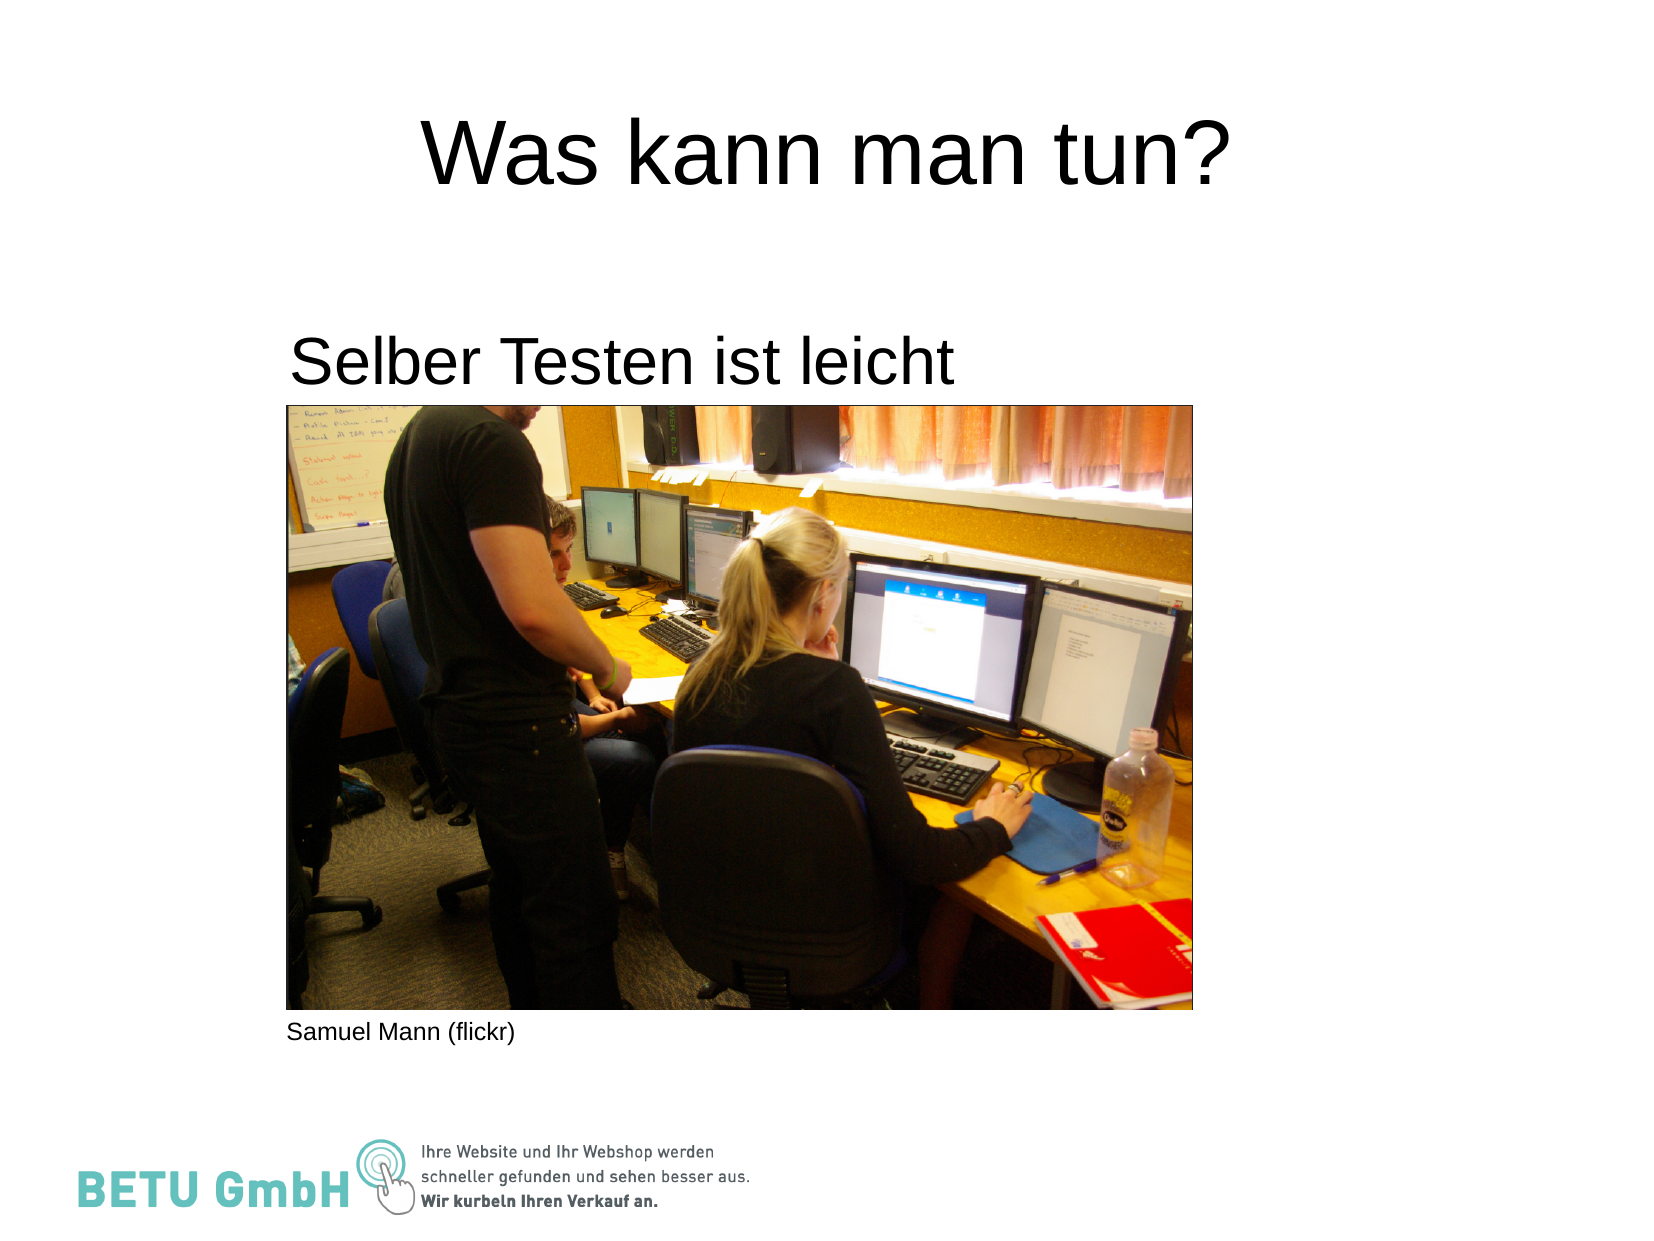

# Was kann man tun?
Selber Testen ist leicht
Samuel Mann (flickr)